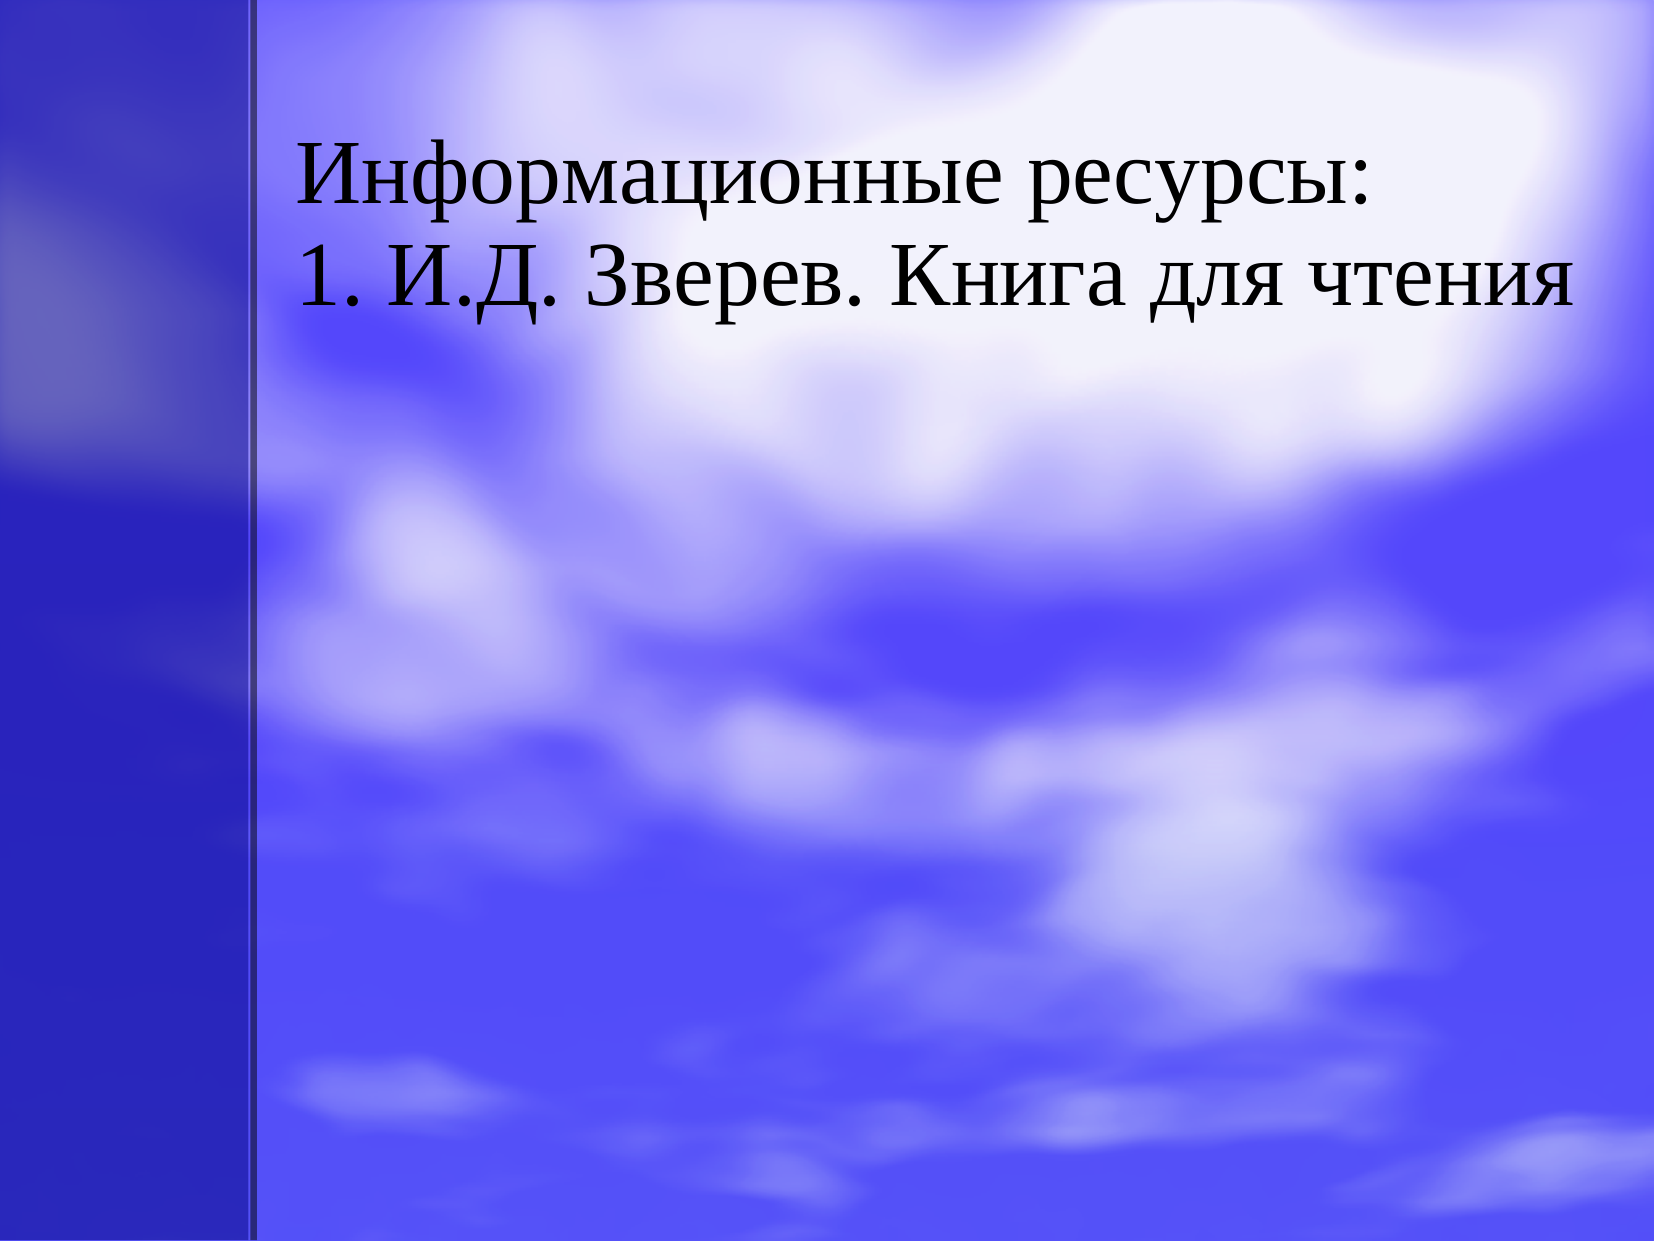

# Информационные ресурсы: 1. И.Д. Зверев. Книга для чтения